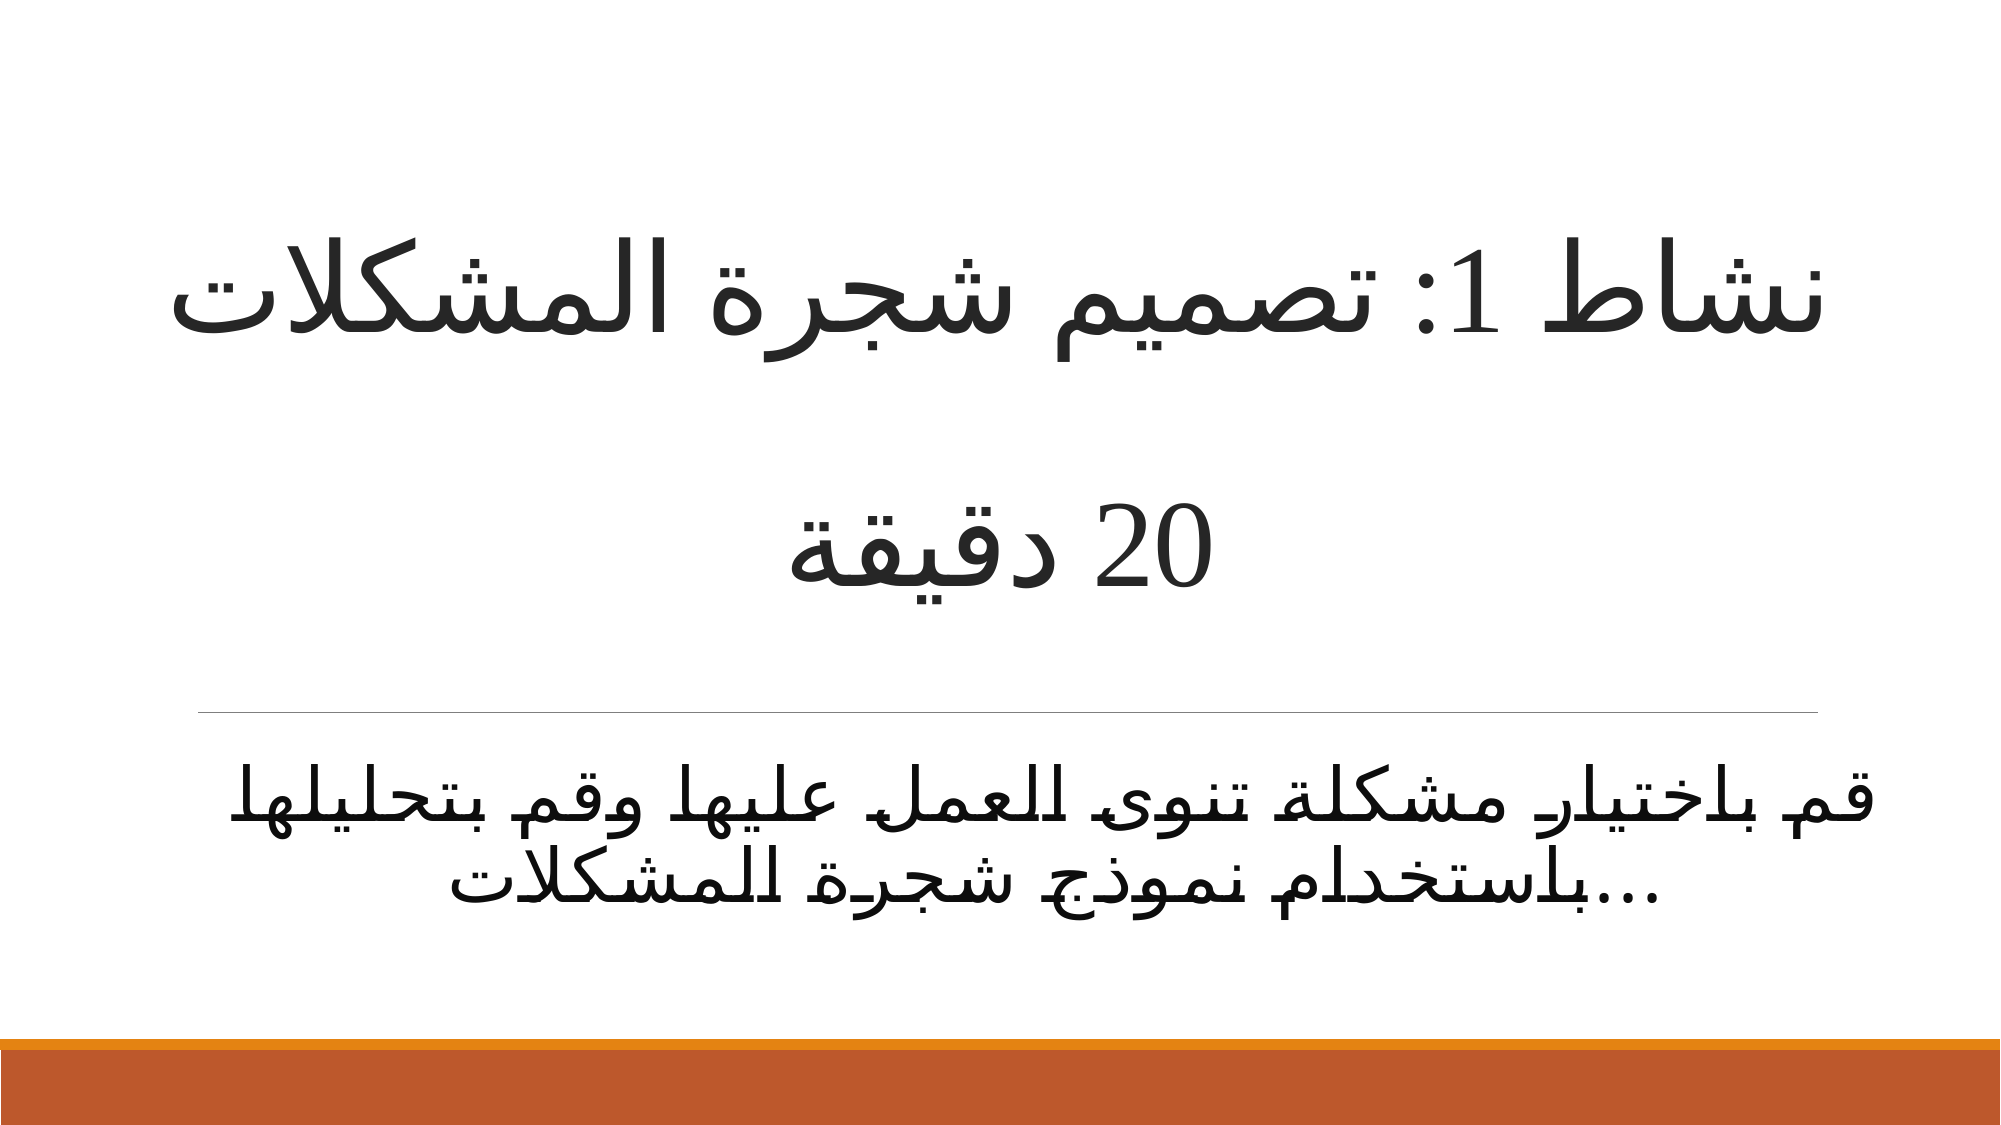

# نشاط 1: تصميم شجرة المشكلات 20 دقيقة
قم باختيار مشكلة تنوى العمل عليها وقم بتحليلها باستخدام نموذج شجرة المشكلات...